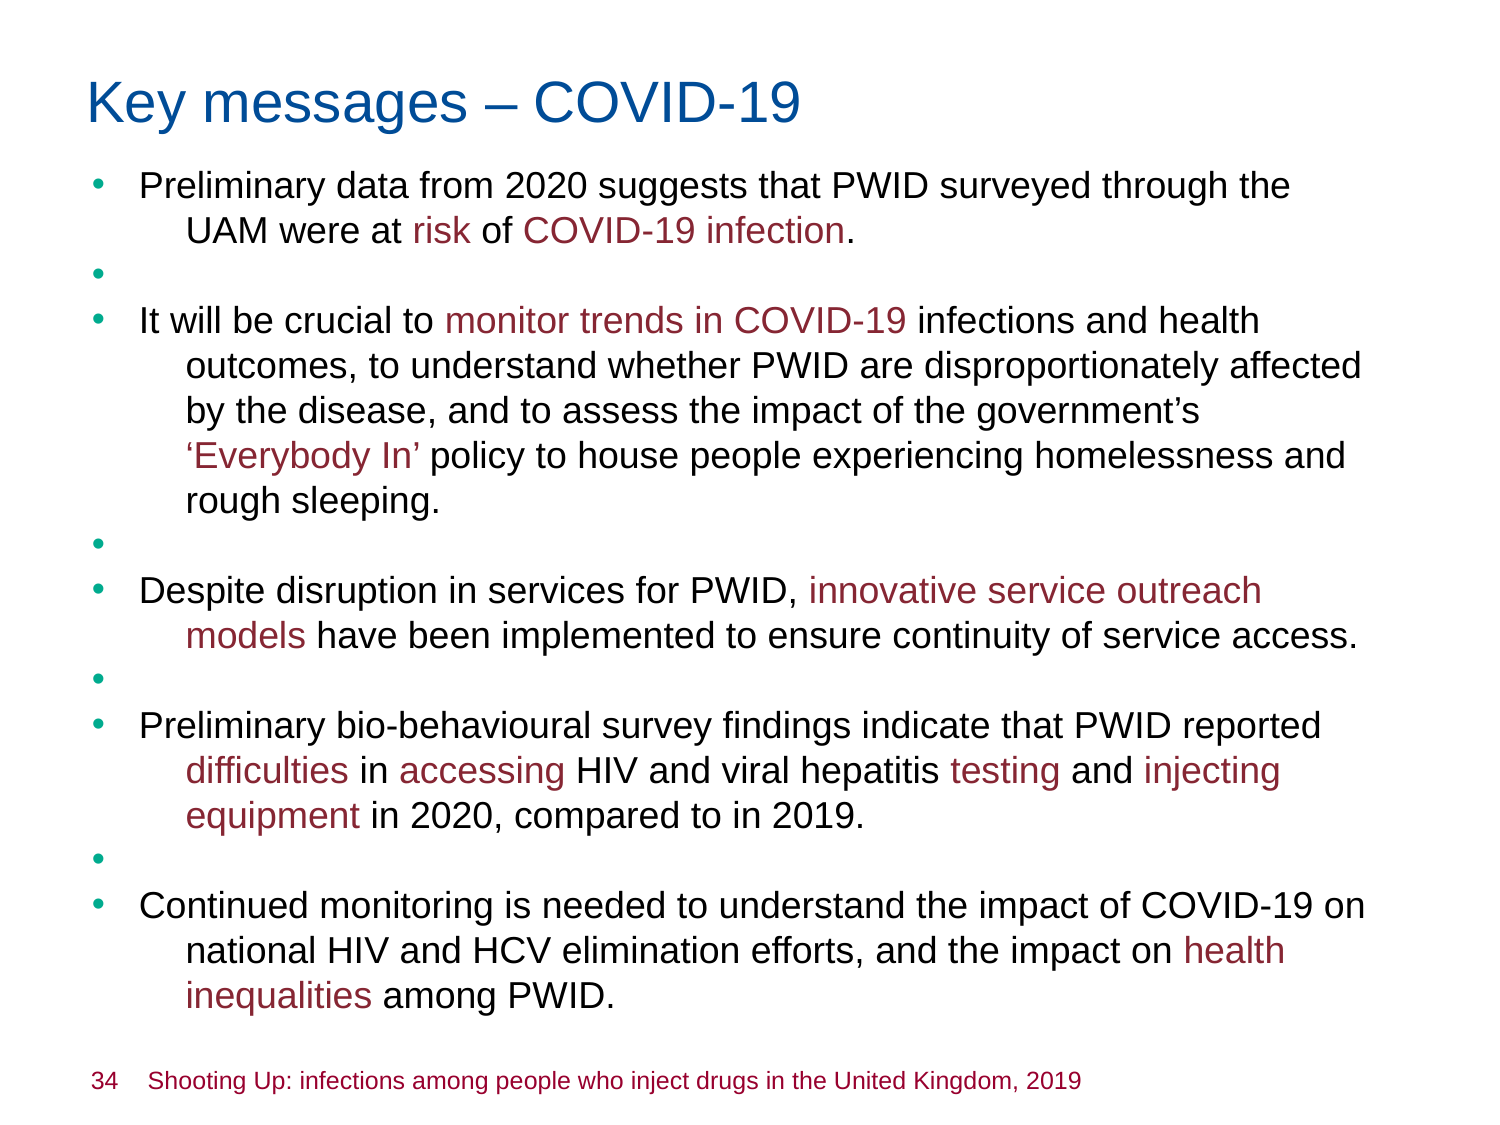

Key messages – COVID-19
Preliminary data from 2020 suggests that PWID surveyed through the UAM were at risk of COVID-19 infection.
It will be crucial to monitor trends in COVID-19 infections and health outcomes, to understand whether PWID are disproportionately affected by the disease, and to assess the impact of the government’s ‘Everybody In’ policy to house people experiencing homelessness and rough sleeping.
Despite disruption in services for PWID, innovative service outreach models have been implemented to ensure continuity of service access.
Preliminary bio-behavioural survey findings indicate that PWID reported difficulties in accessing HIV and viral hepatitis testing and injecting equipment in 2020, compared to in 2019.
Continued monitoring is needed to understand the impact of COVID-19 on national HIV and HCV elimination efforts, and the impact on health inequalities among PWID.
 33
Shooting Up: infections among people who inject drugs in the United Kingdom, 2019